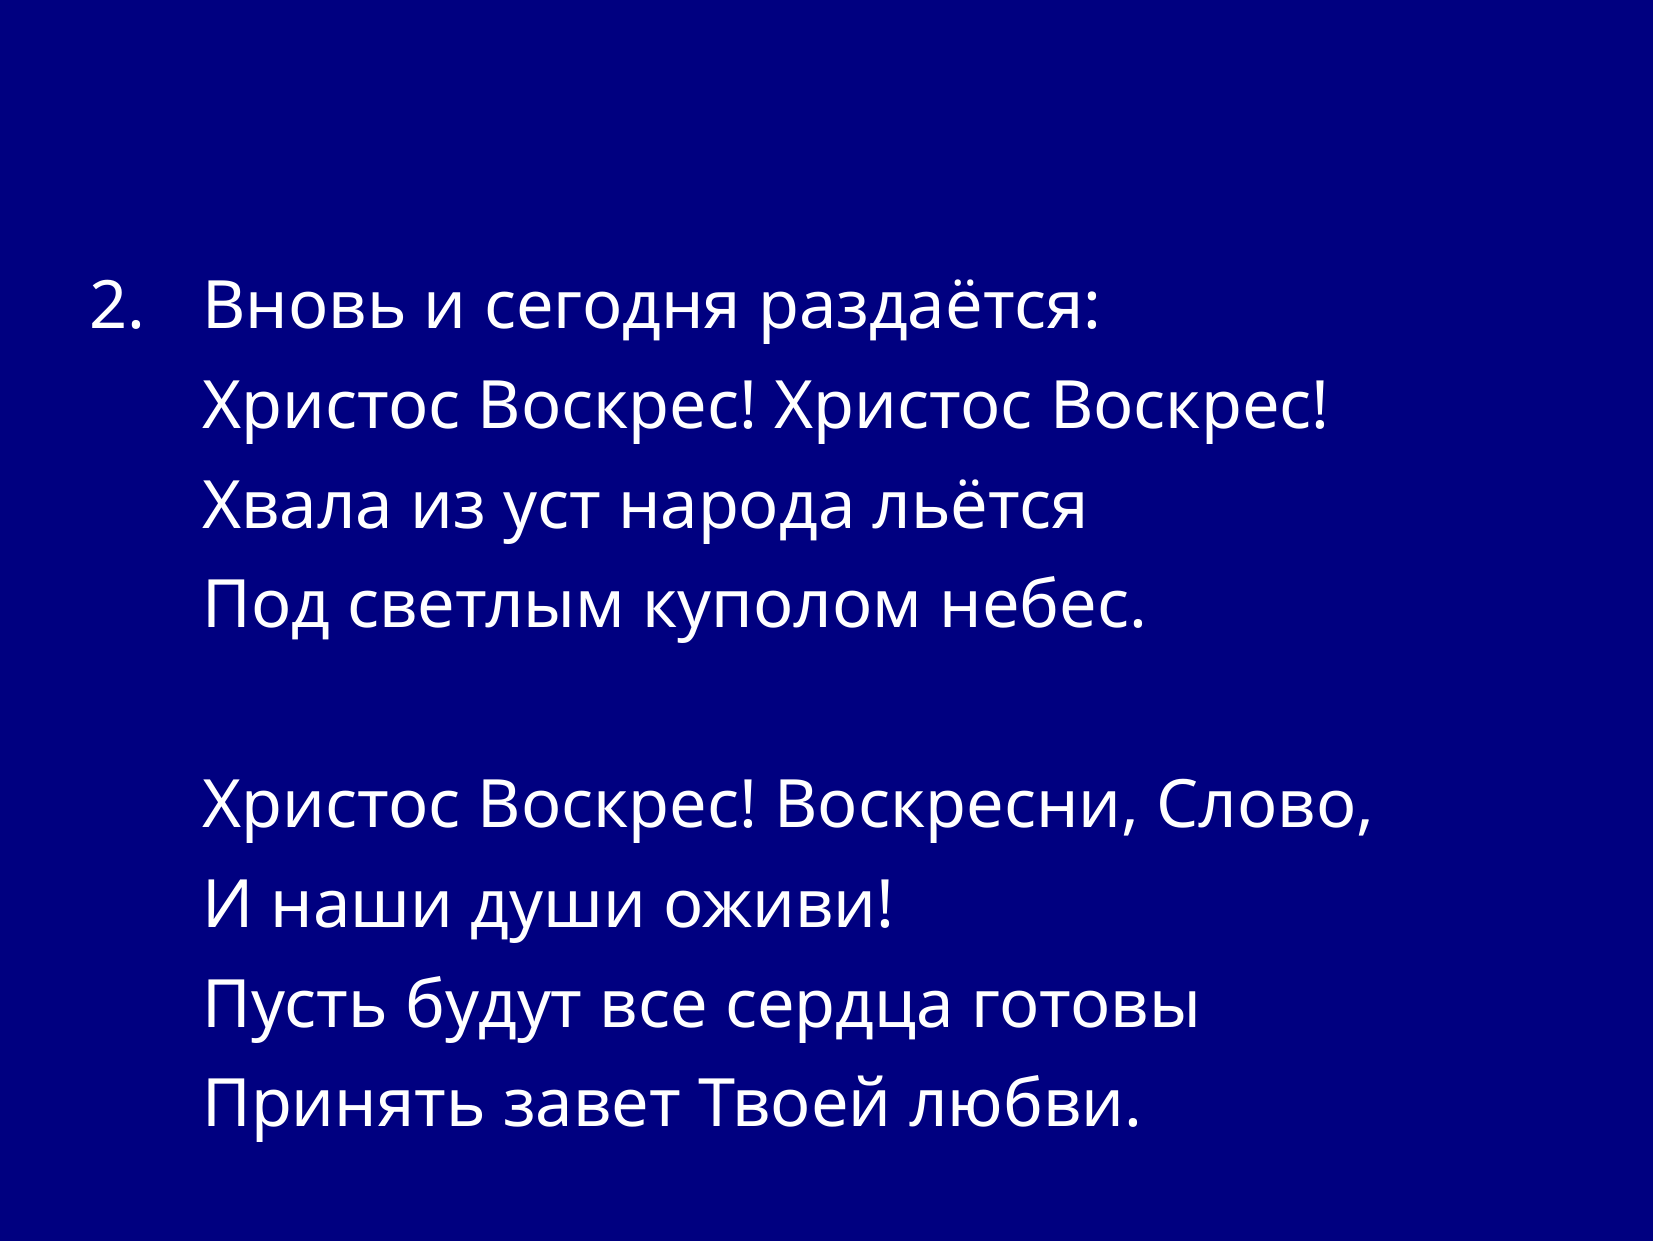

2.	Вновь и сегодня раздаётся:
	Христос Воскрес! Христос Воскрес!
	Хвала из уст народа льётся
	Под светлым куполом небес.
	Христос Воскрес! Воскресни, Слово,
	И наши души оживи!
	Пусть будут все сердца готовы
	Принять завет Твоей любви.